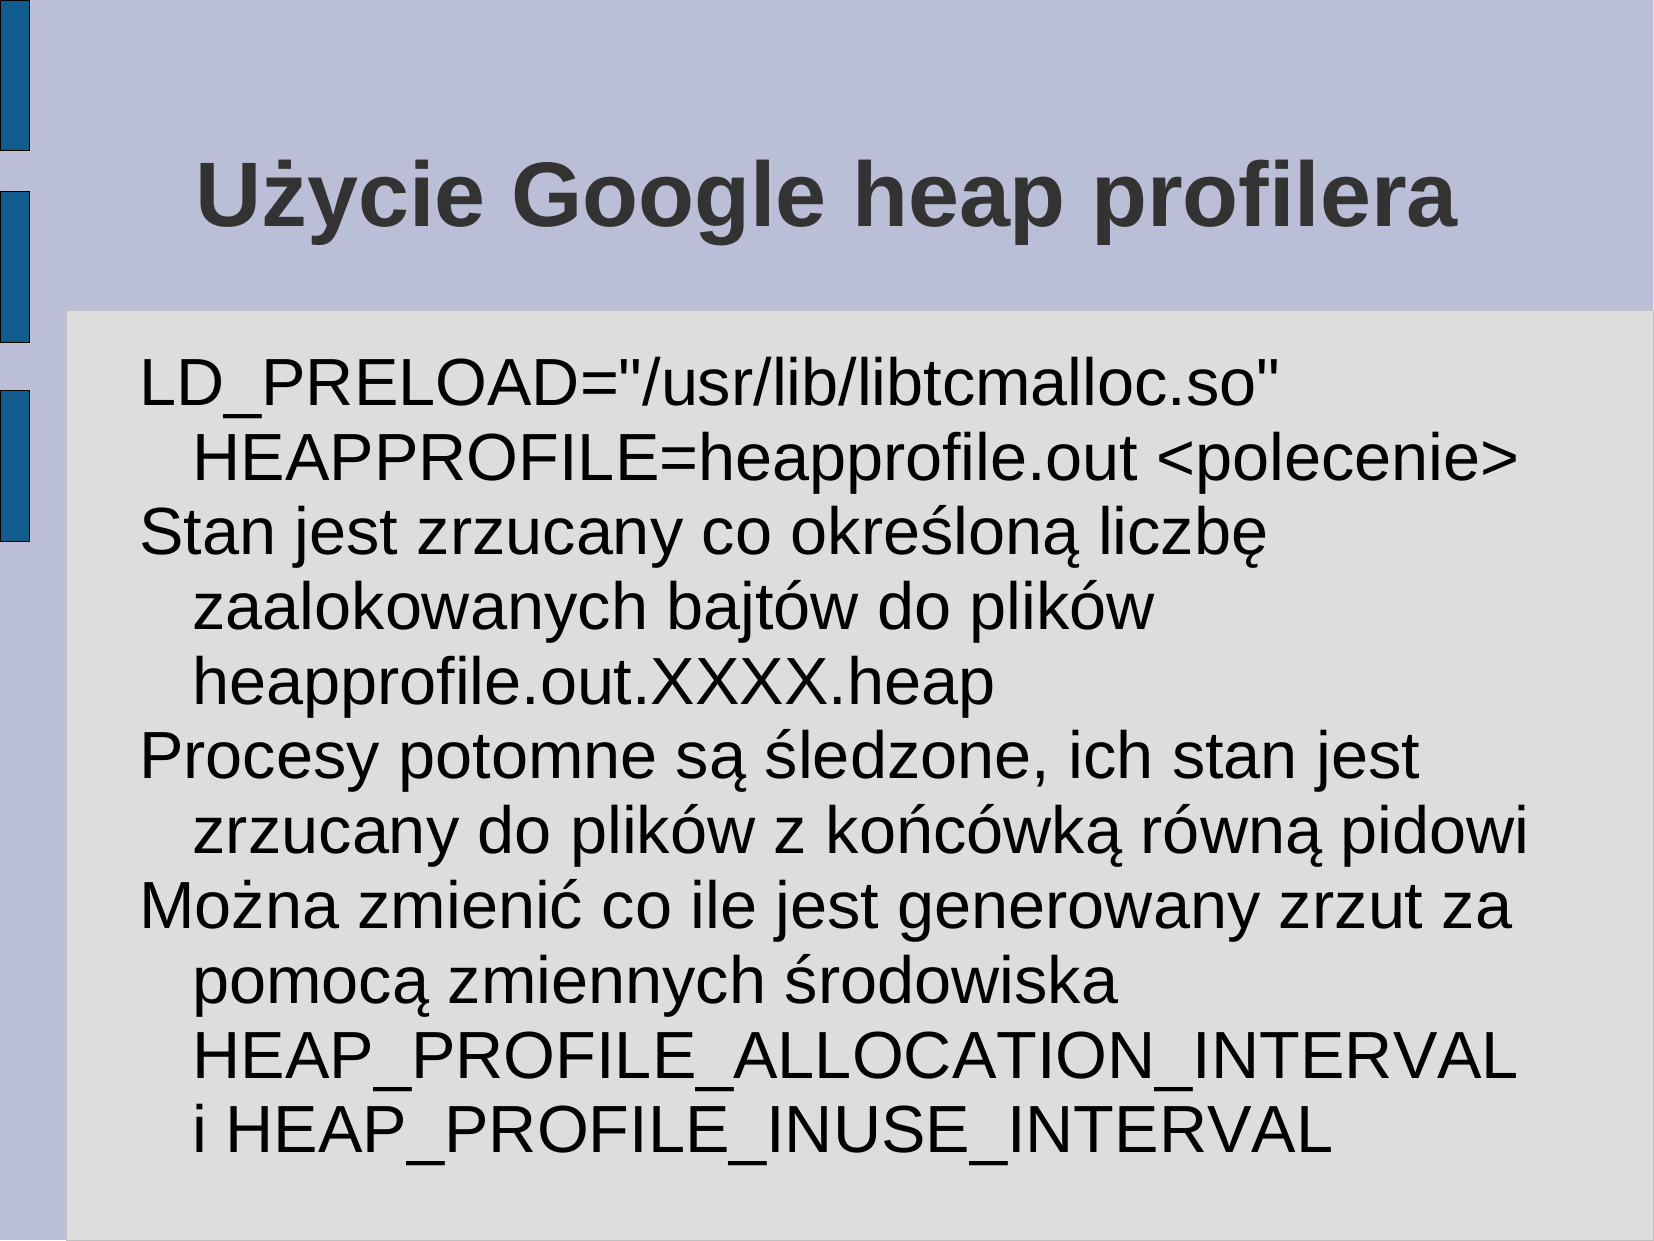

# Użycie Google heap profilera
LD_PRELOAD="/usr/lib/libtcmalloc.so" HEAPPROFILE=heapprofile.out <polecenie>
Stan jest zrzucany co określoną liczbę zaalokowanych bajtów do plików heapprofile.out.XXXX.heap
Procesy potomne są śledzone, ich stan jest zrzucany do plików z końcówką równą pidowi
Można zmienić co ile jest generowany zrzut za pomocą zmiennych środowiska HEAP_PROFILE_ALLOCATION_INTERVAL i HEAP_PROFILE_INUSE_INTERVAL